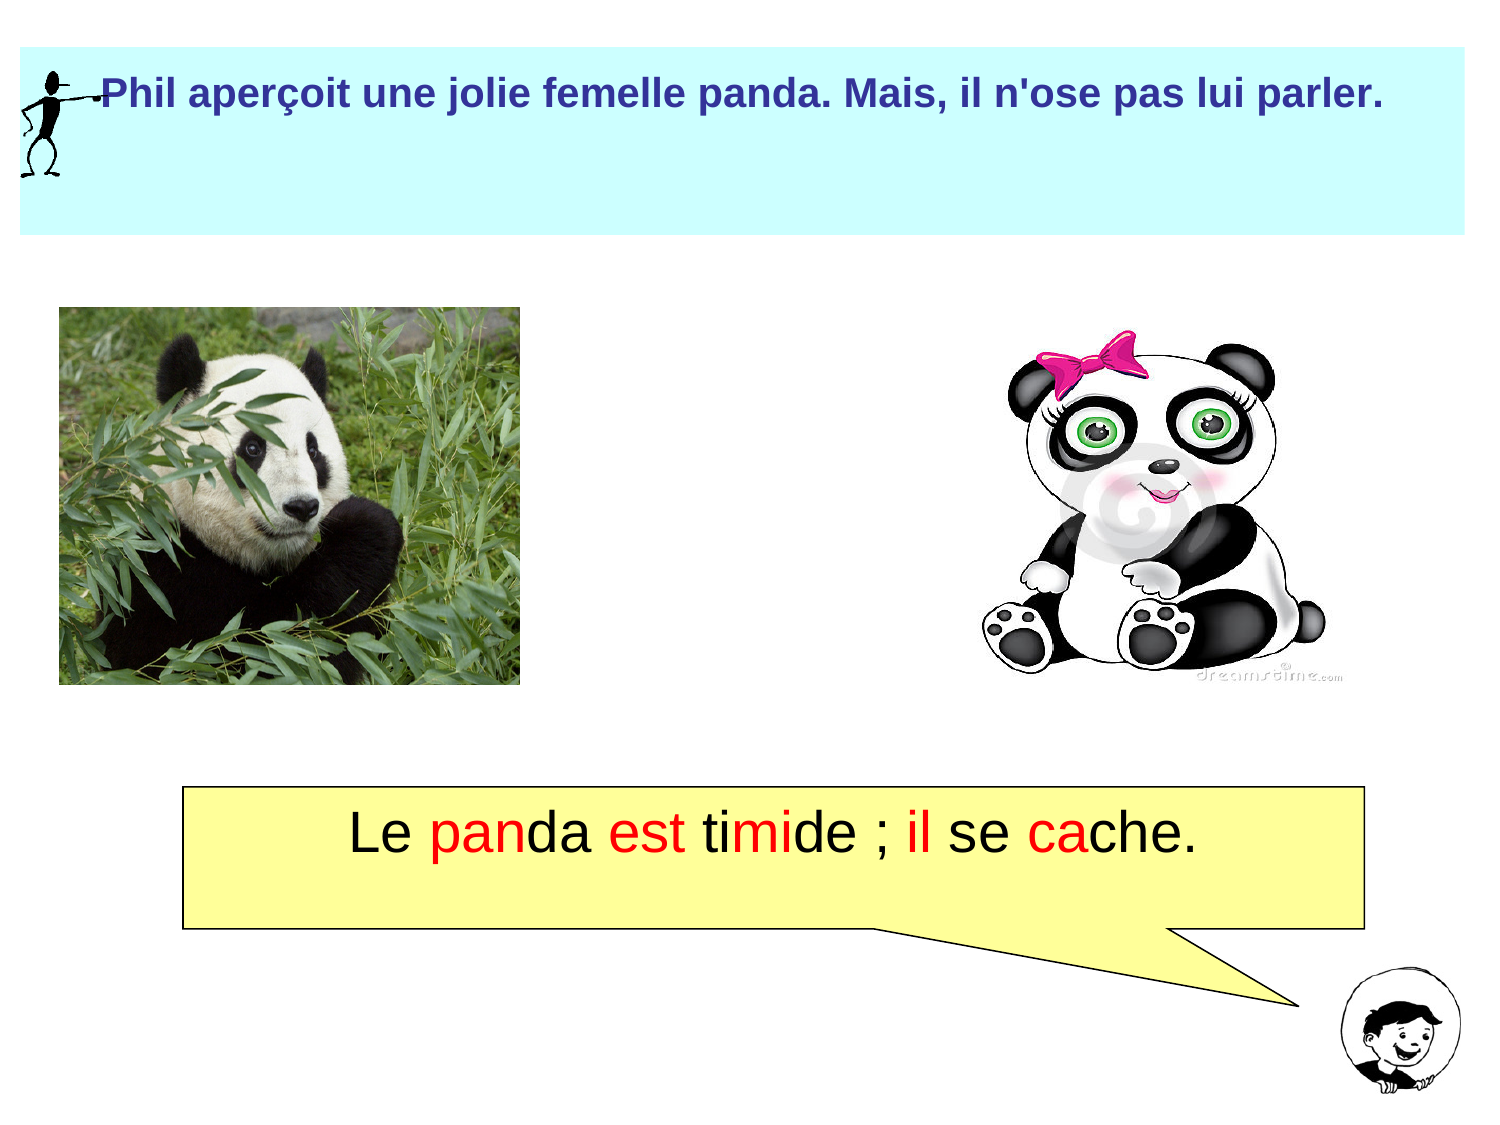

# Phil aperçoit une jolie femelle panda. Mais, il n'ose pas lui parler.
Le panda est timide ; il se cache.